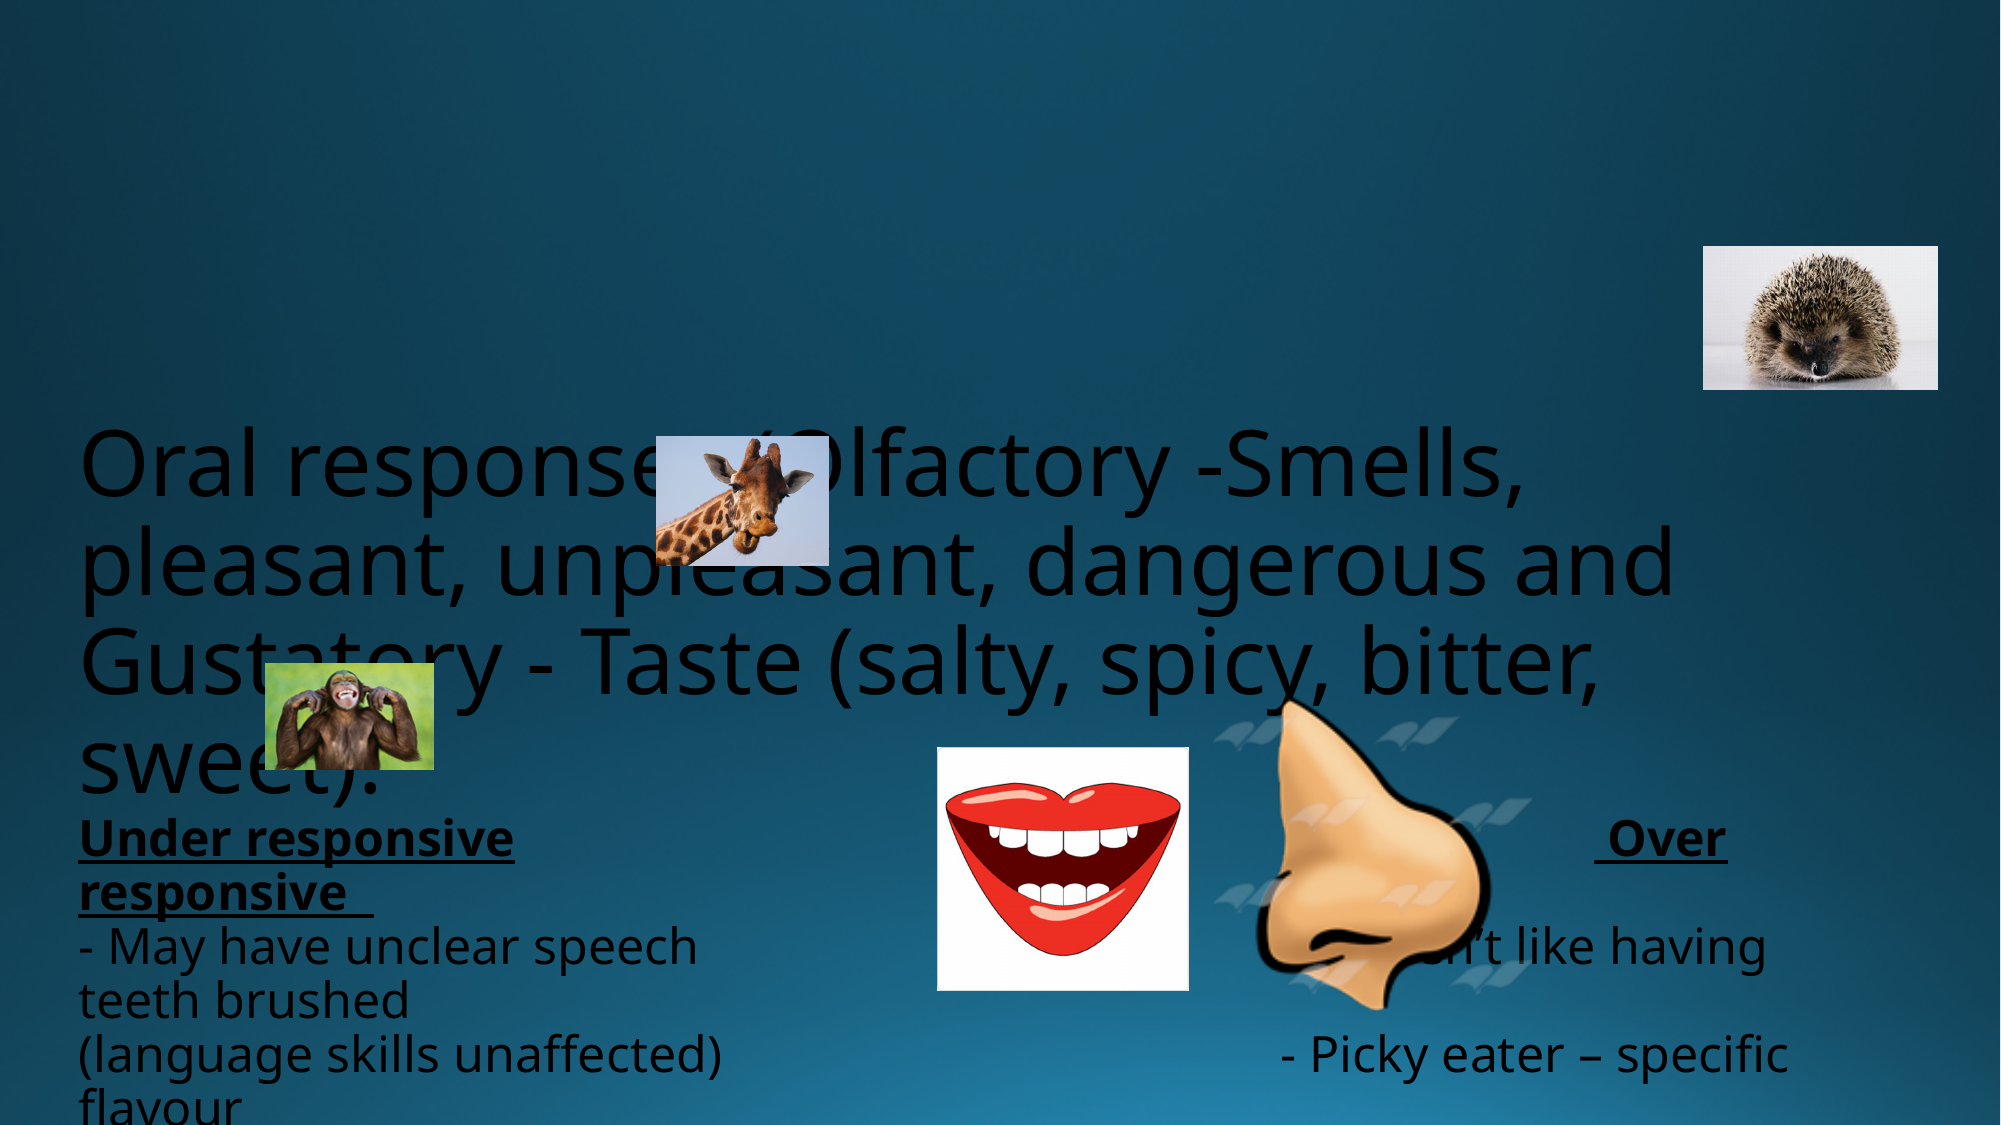

# Oral responses (Olfactory -Smells, pleasant, unpleasant, dangerous and Gustatory - Taste (salty, spicy, bitter, sweet). Under responsive Over responsive - May have unclear speech - Doesn’t like having teeth brushed (language skills unaffected) - Picky eater – specific flavour - Eating difficulties preferences, restricted diet - Messy eater, slow eater - Preference for bland foods or uses - Dribbling, chapped lower lip ketchup as a flavour masker Seeker - Mouthing and biting -Puts unusual things in mouth - Likes strong flavours and smells - Makes peculiar mouth movement